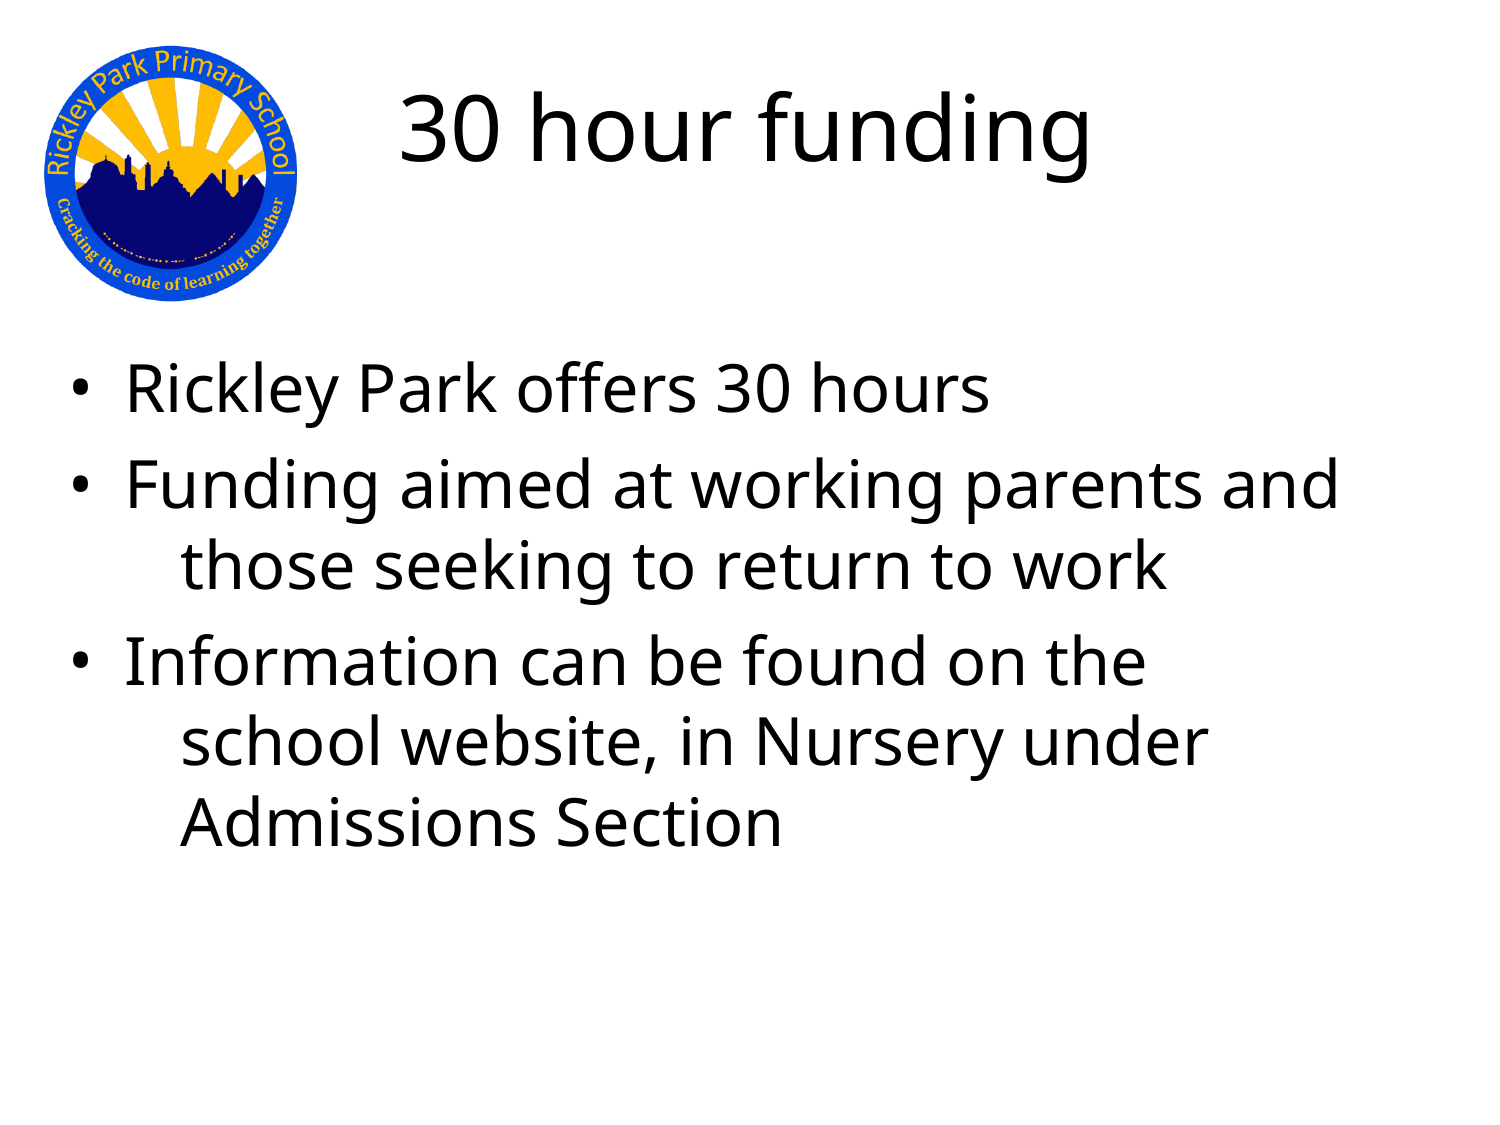

# 30 hour funding
Rickley Park offers 30 hours
Funding aimed at working parents and those seeking to return to work
Information can be found on the school website, in Nursery under Admissions Section